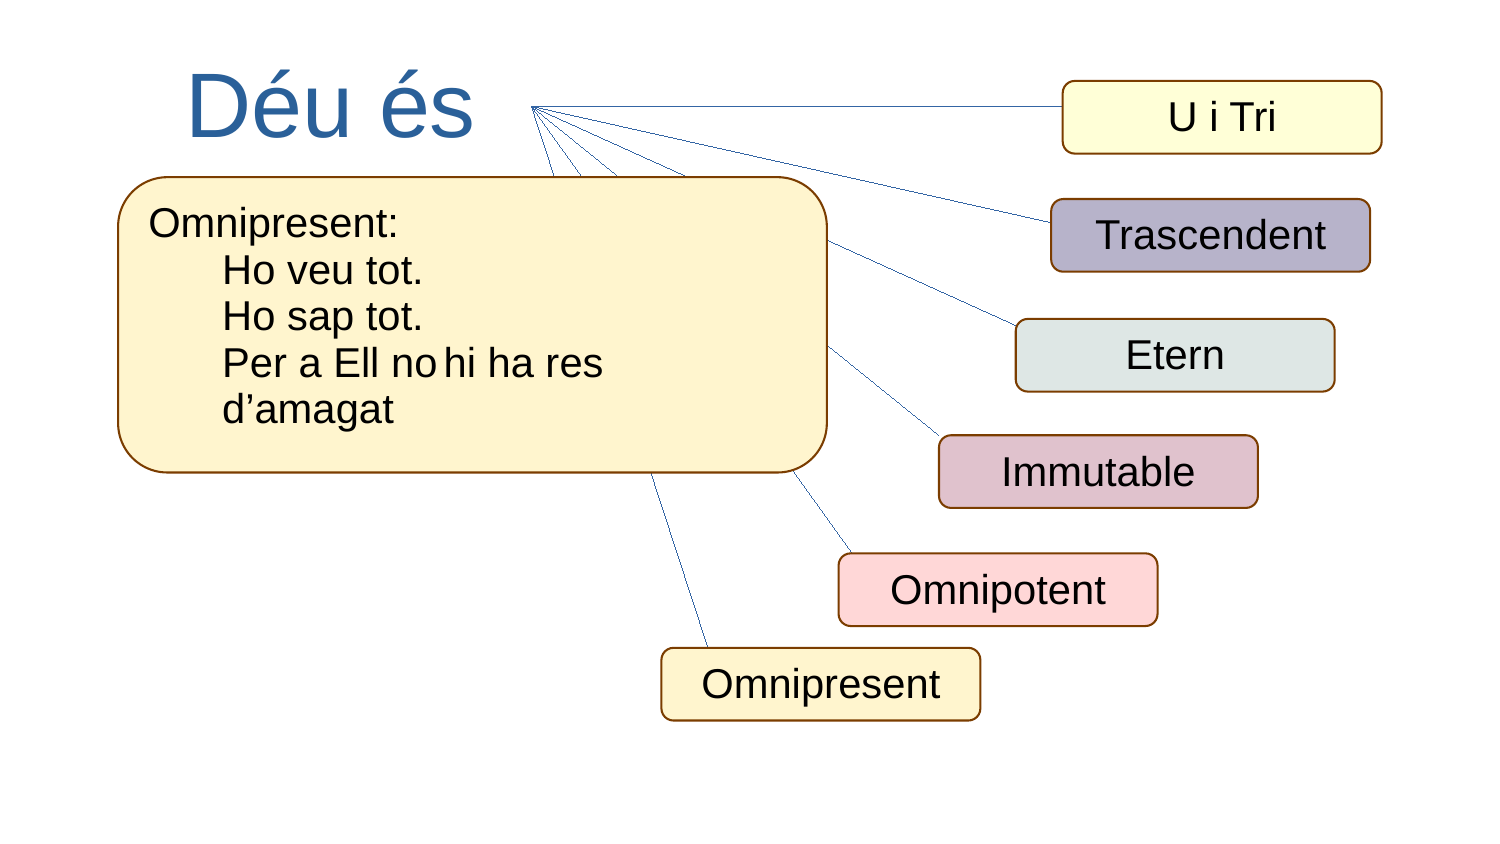

# Déu és
U i Tri
Omnipresent:
	Ho veu tot.
	Ho sap tot.
	Per a Ell no	hi ha res
	d’amagat
Trascendent
Etern
Immutable
Omnipotent
Omnipresent